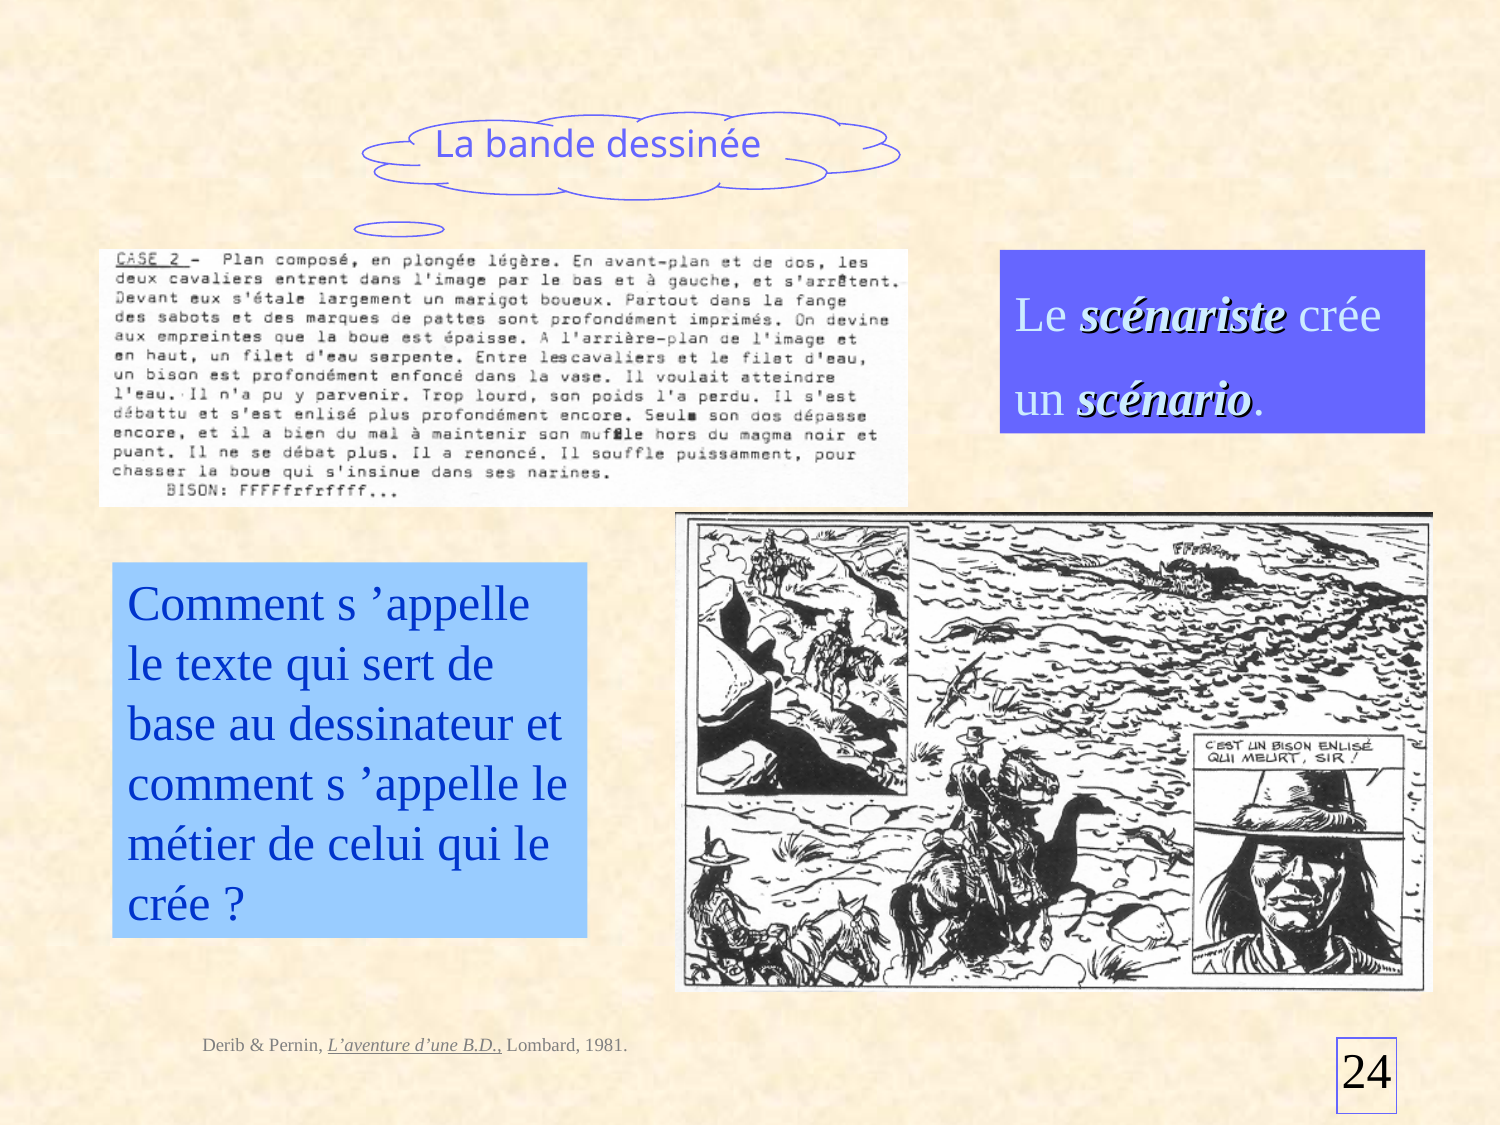

Le scénariste crée un scénario.
Comment s ’appelle le texte qui sert de base au dessinateur et comment s ’appelle le métier de celui qui le crée ?
Derib & Pernin, L’aventure d’une B.D., Lombard, 1981.
24